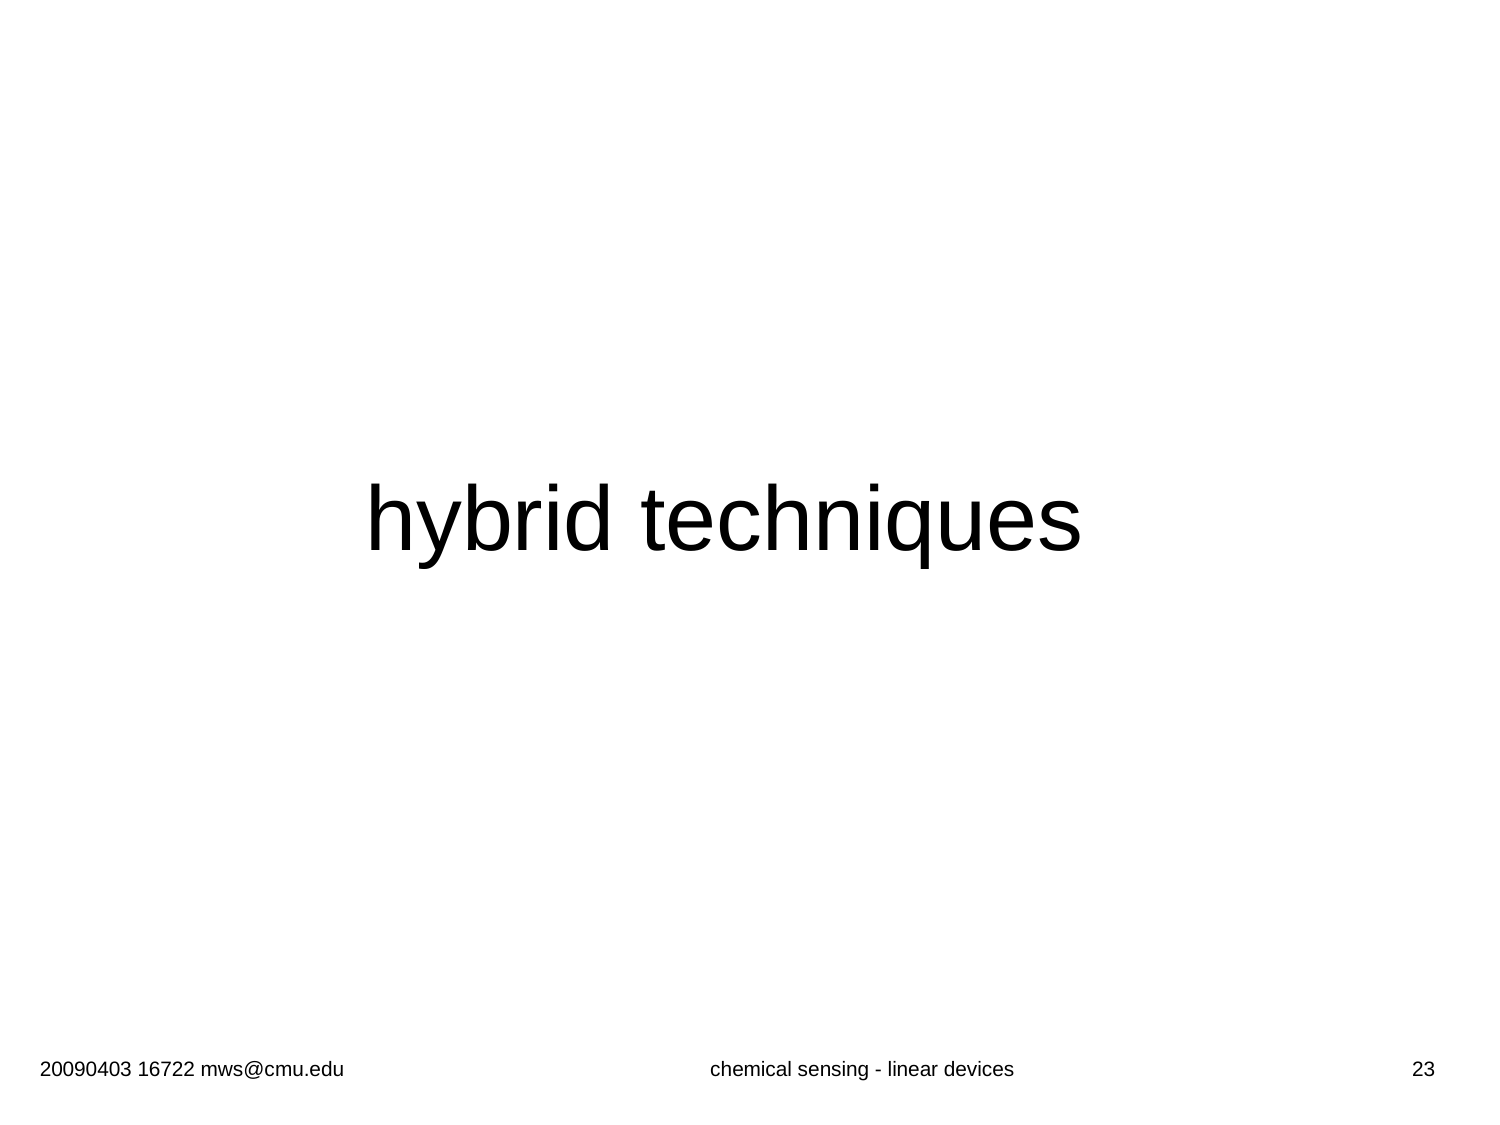

# hybrid techniques
20090403 16722 mws@cmu.edu
chemical sensing - linear devices
23